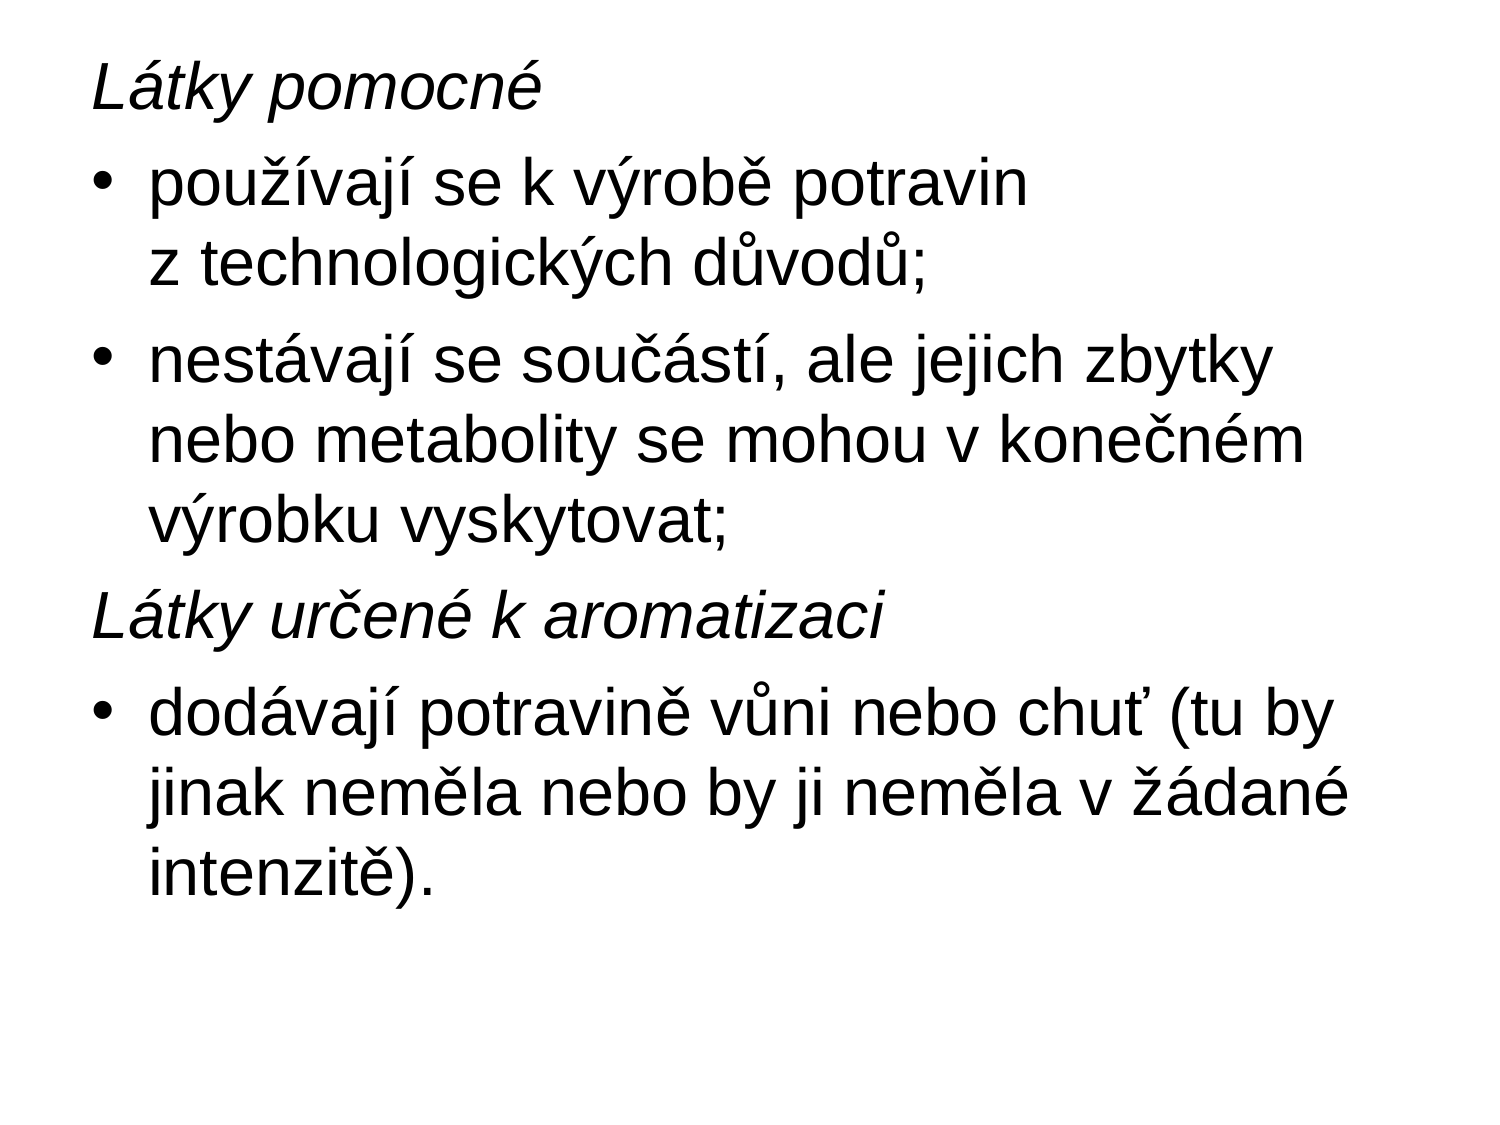

# Látky pomocné
používají se k výrobě potravin
z technologických důvodů;
nestávají se součástí, ale jejich zbytky nebo metabolity se mohou v konečném výrobku vyskytovat;
Látky určené k aromatizaci
dodávají potravině vůni nebo chuť (tu by jinak neměla nebo by ji neměla v žádané intenzitě).